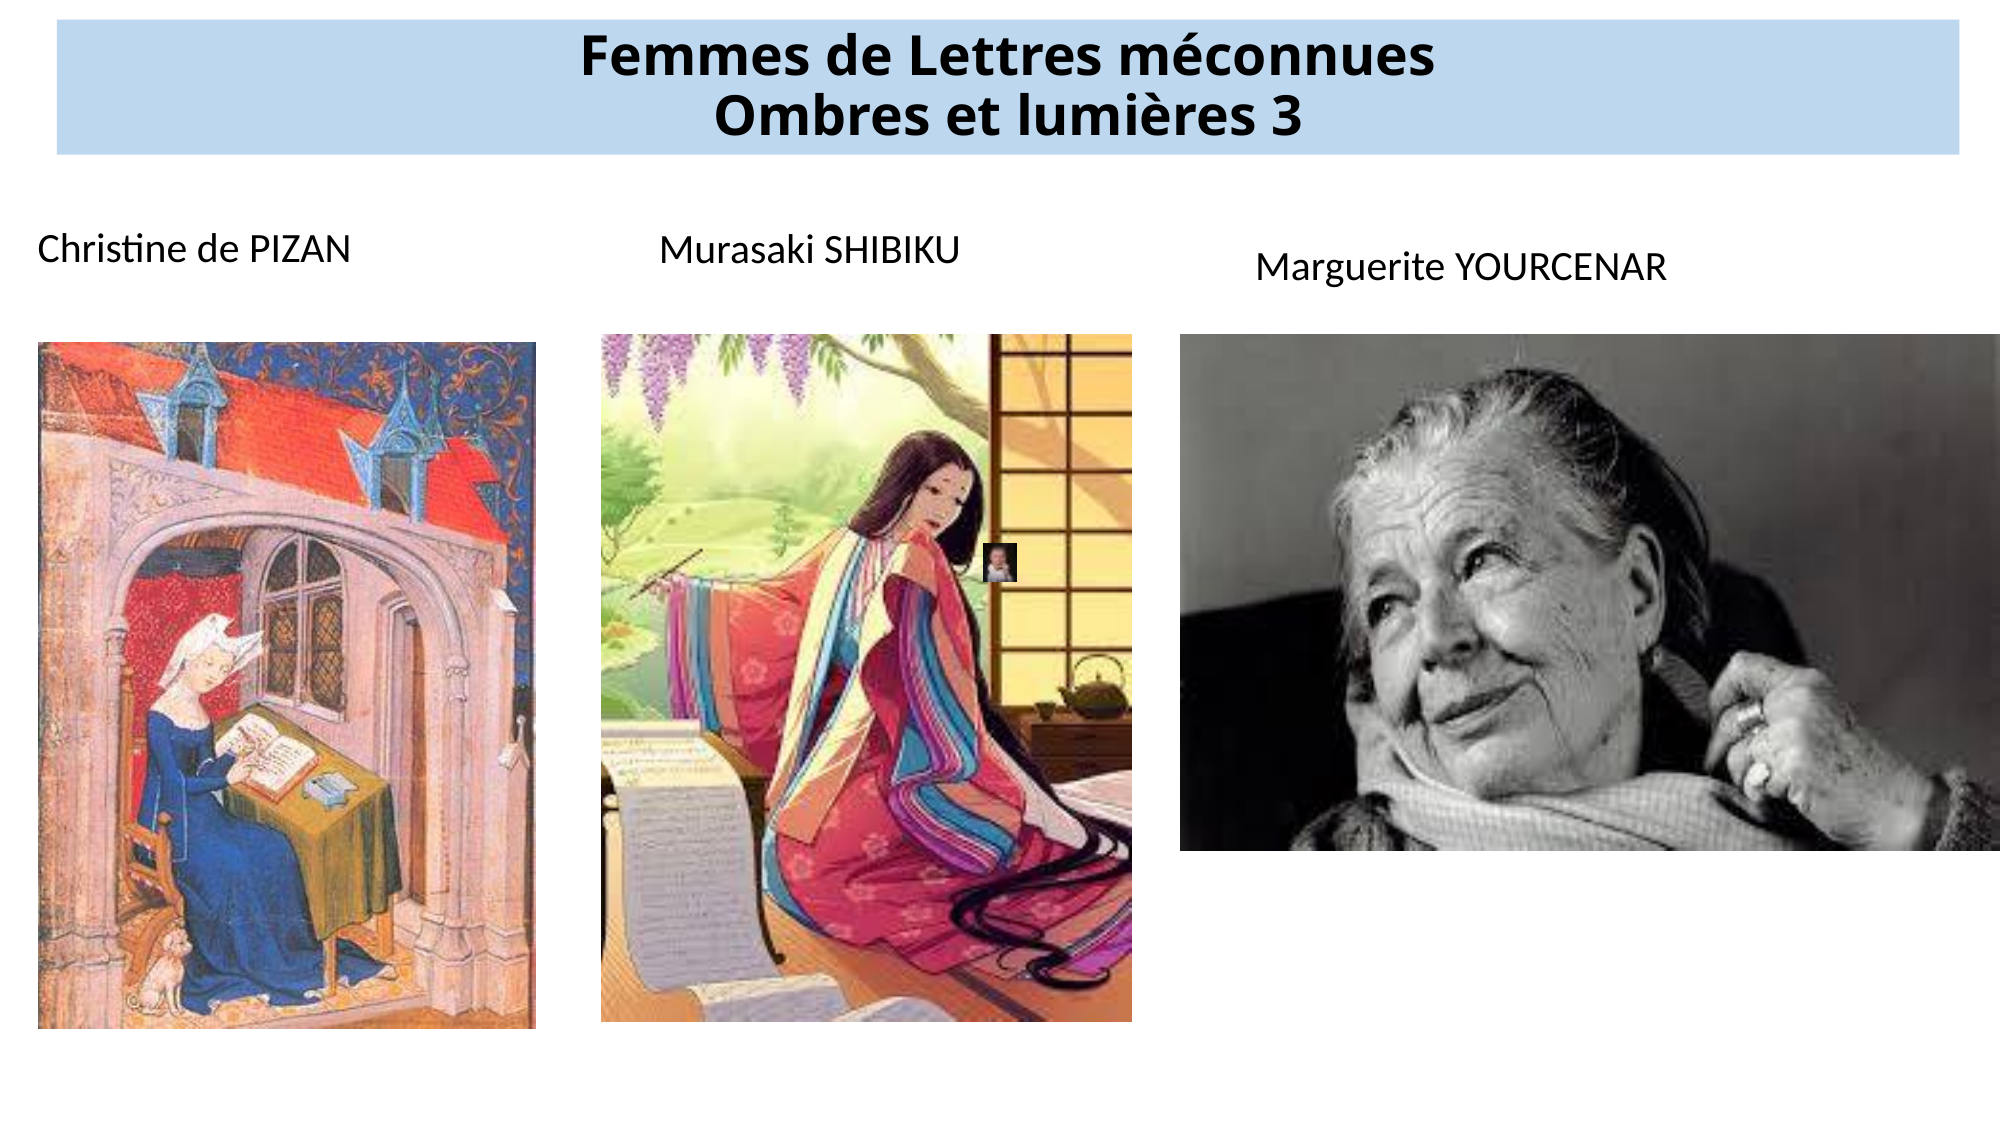

# Femmes de Lettres méconnues Ombres et lumières 3
 Christine de PIZAN
Murasaki SHIBIKU
Marguerite YOURCENAR